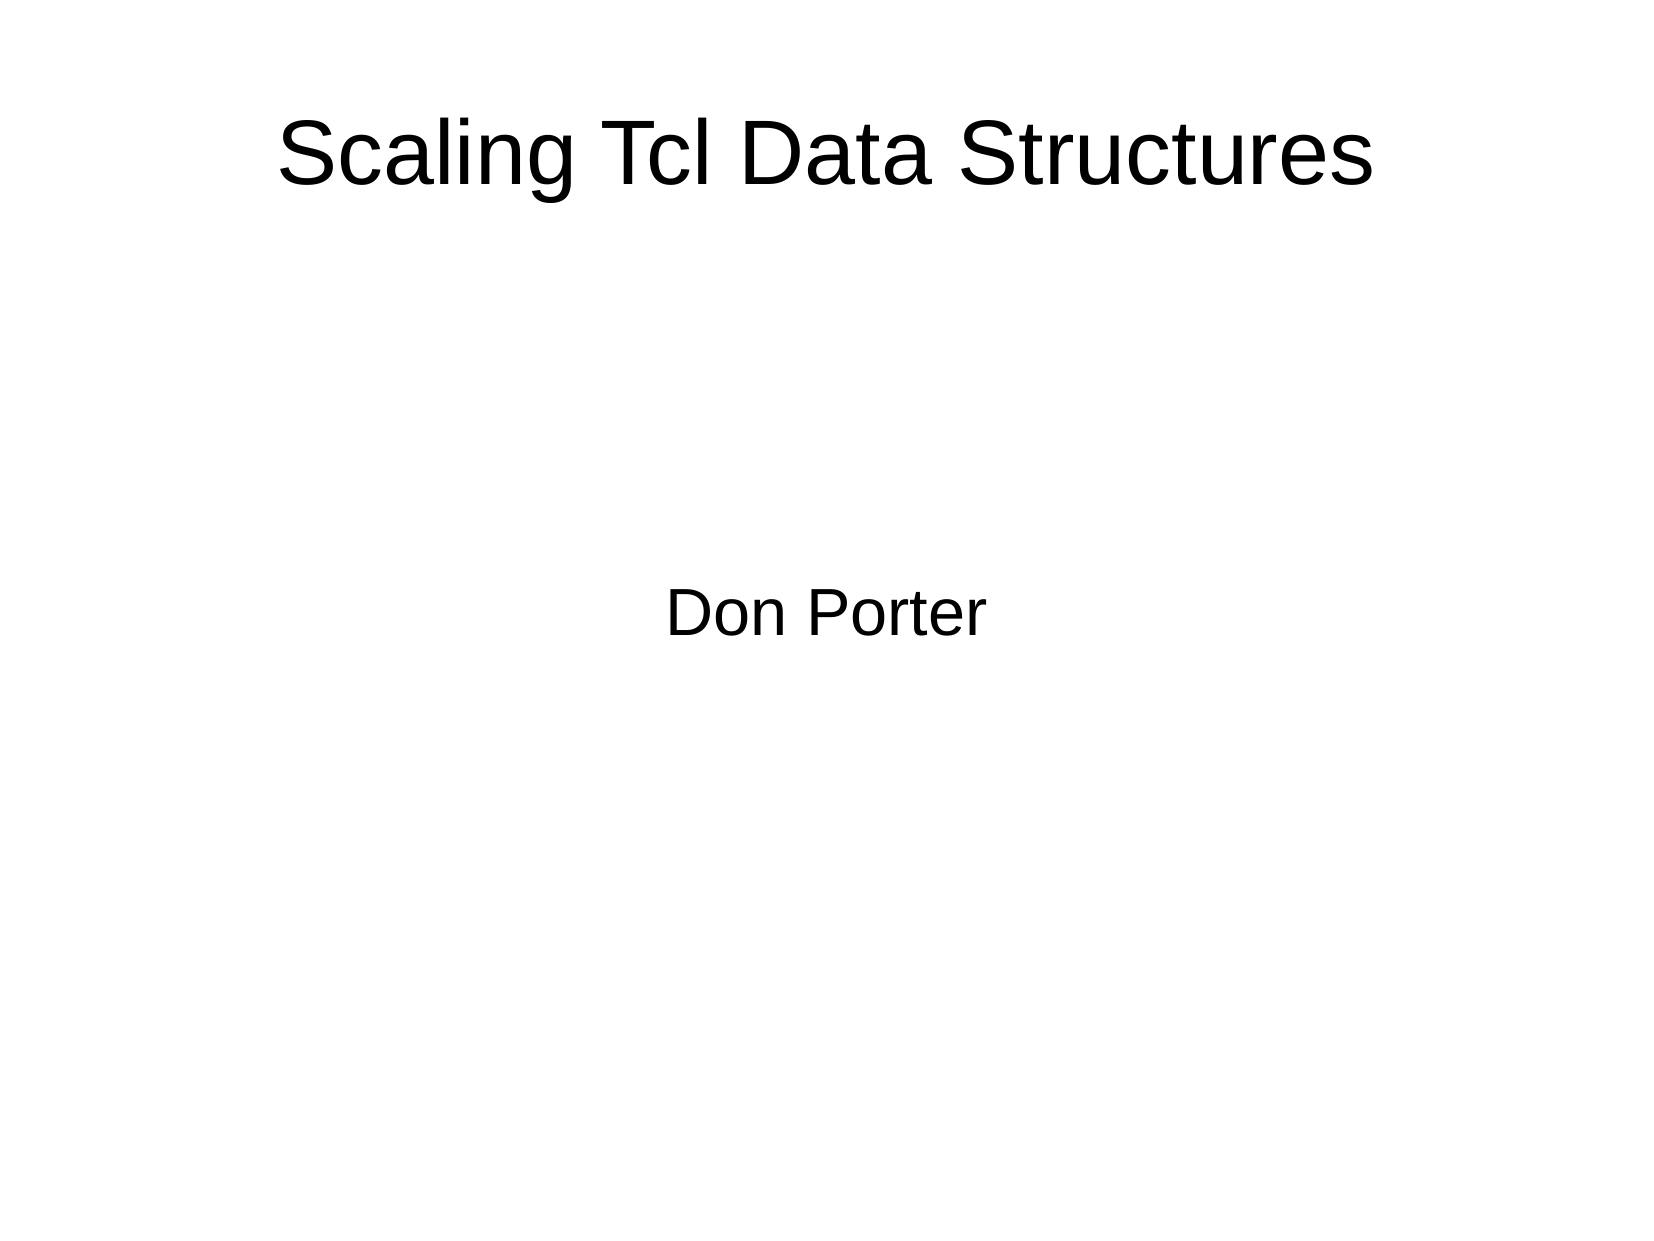

# Scaling Tcl Data Structures
Don Porter